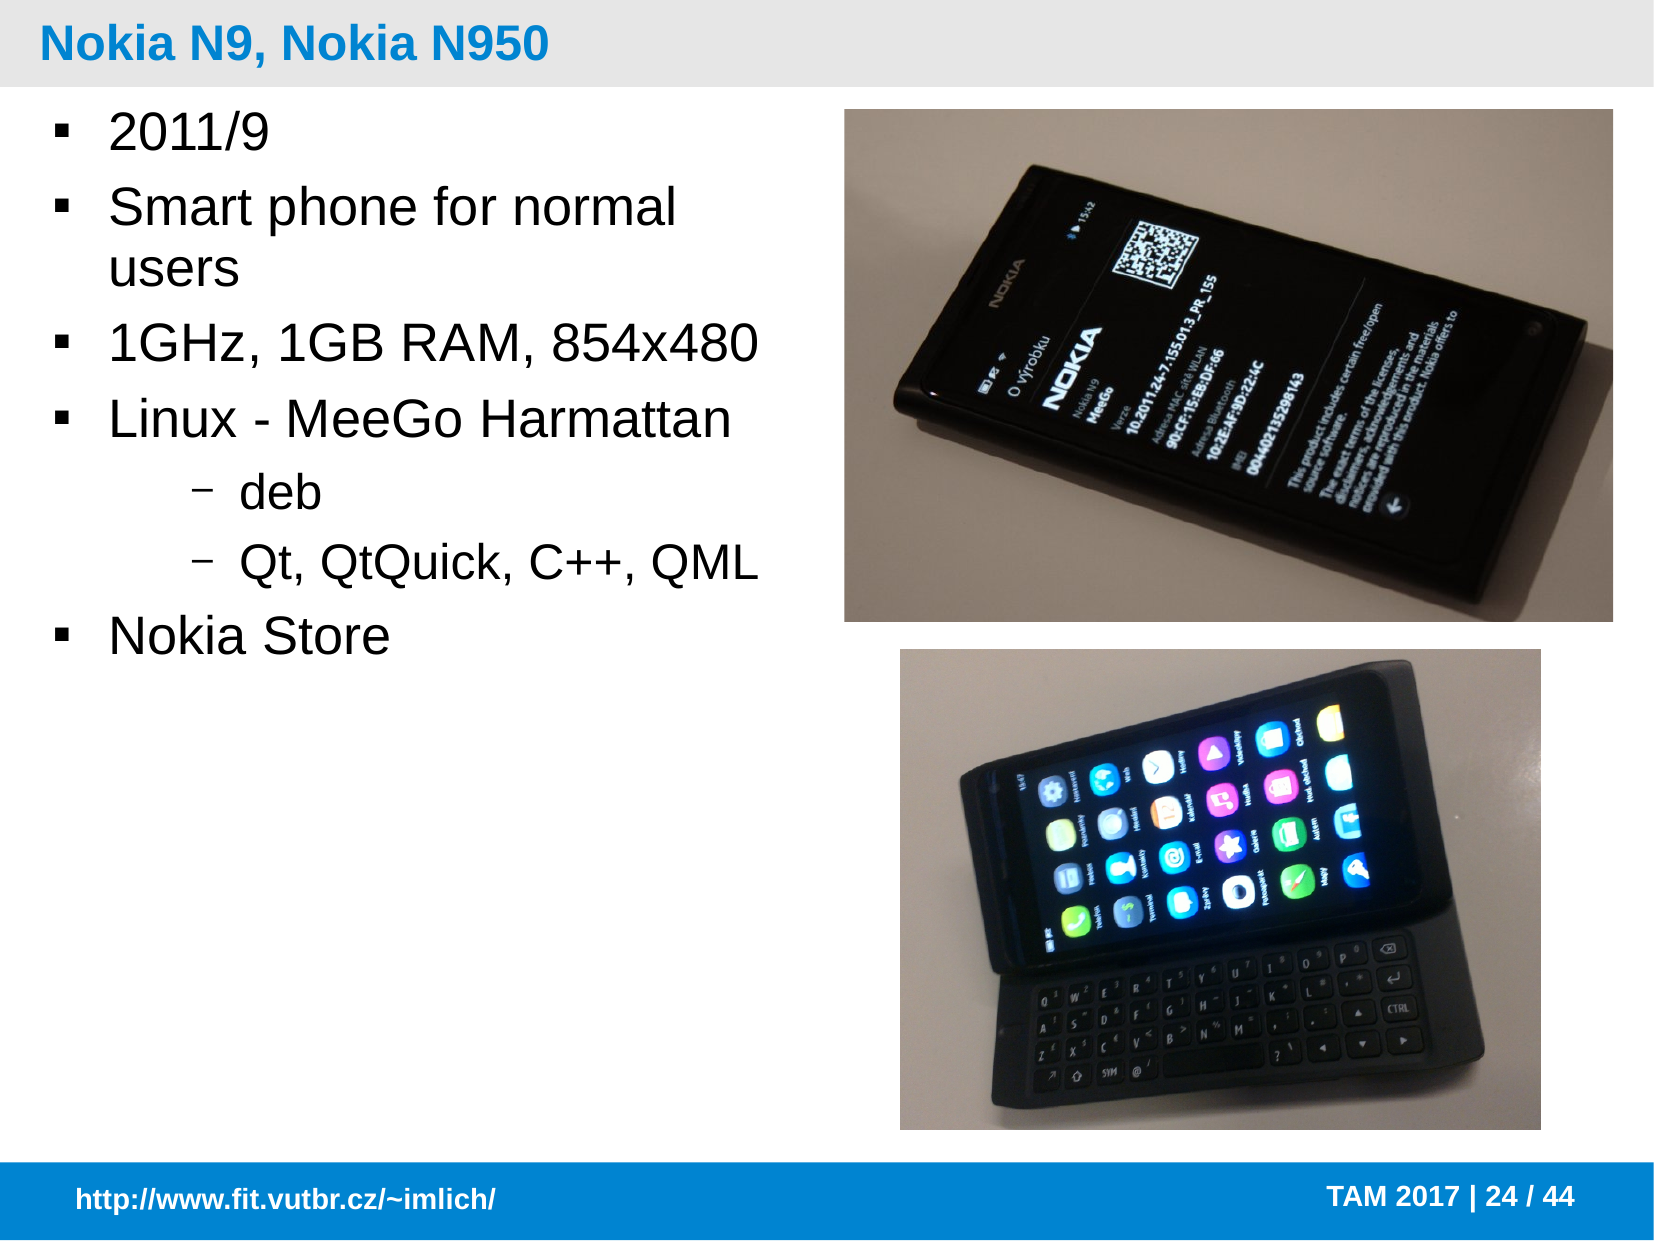

# Nokia N9, Nokia N950
2011/9
Smart phone for normal users
1GHz, 1GB RAM, 854x480
Linux - MeeGo Harmattan
deb
Qt, QtQuick, C++, QML
Nokia Store